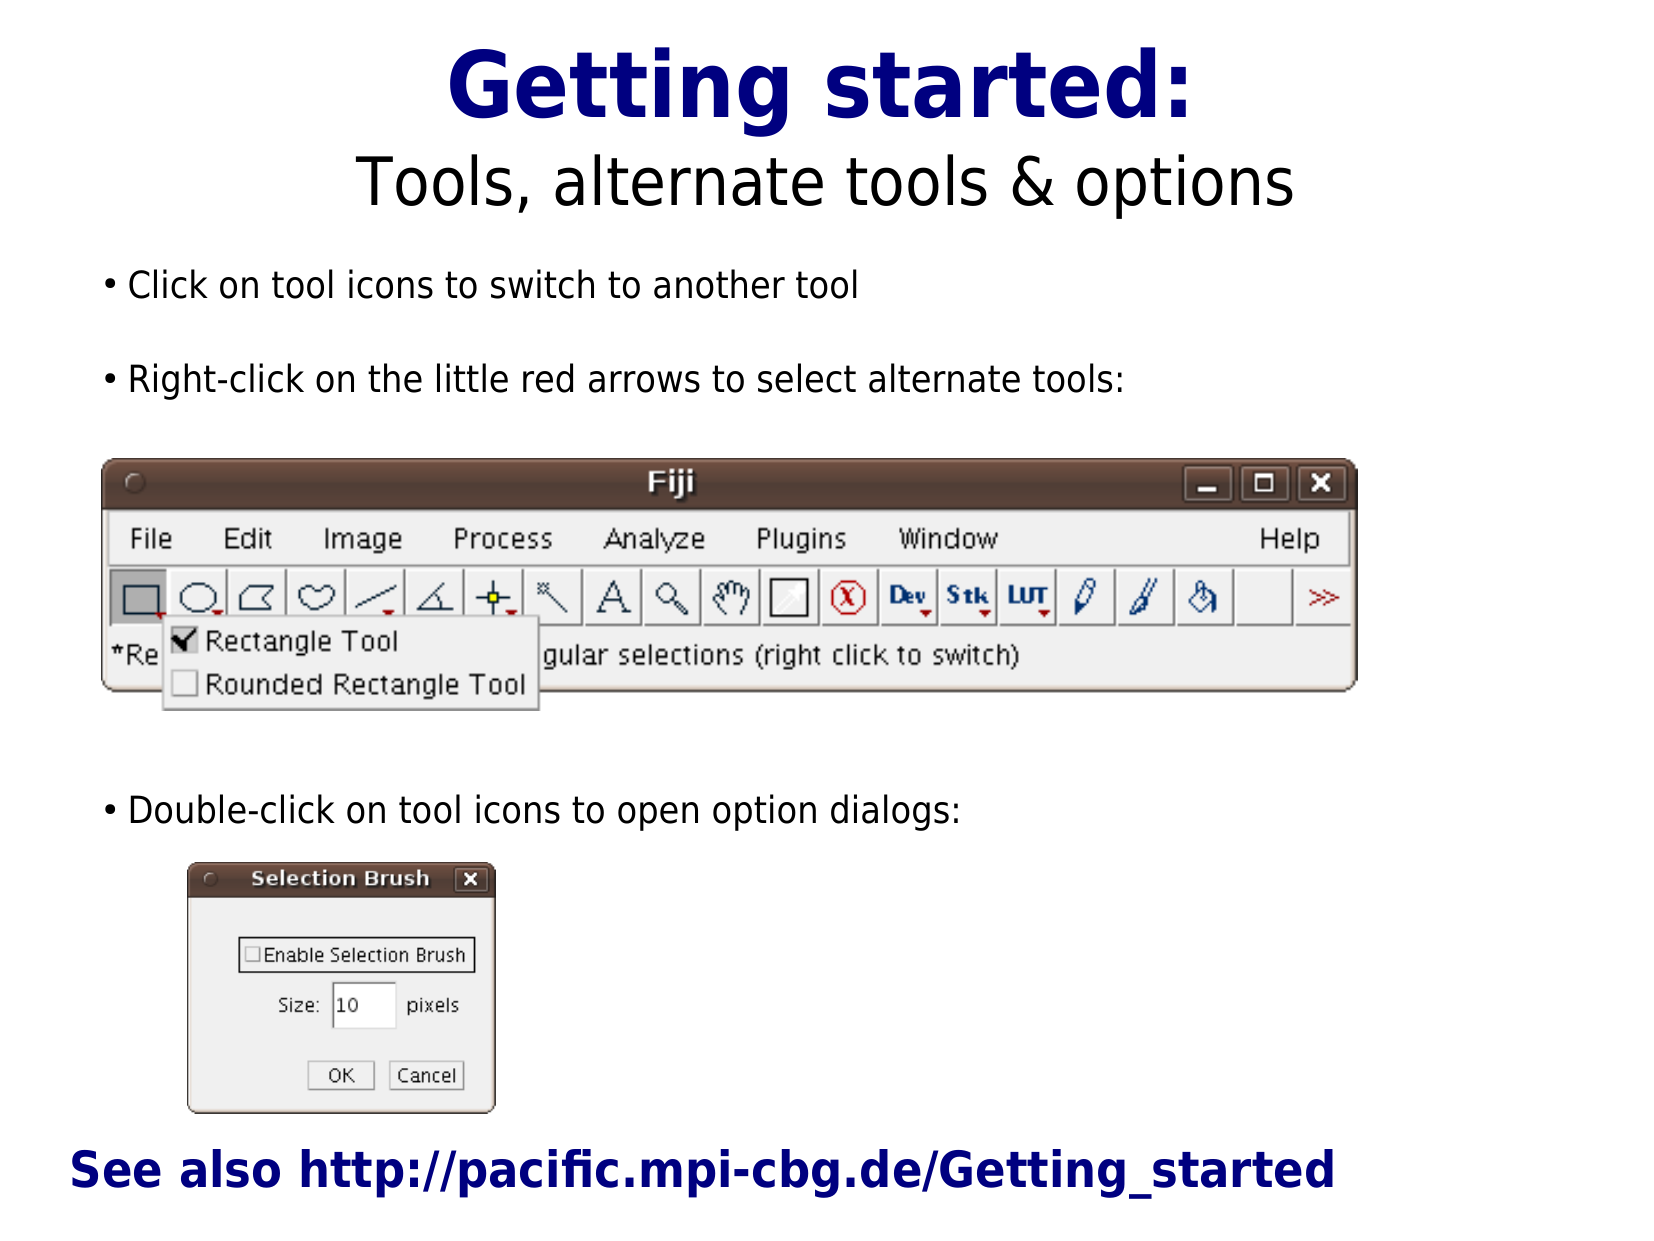

Getting started:
# Tools, alternate tools & options
 Click on tool icons to switch to another tool
 Right-click on the little red arrows to select alternate tools:
 Double-click on tool icons to open option dialogs:
See also http://pacific.mpi-cbg.de/Getting_started